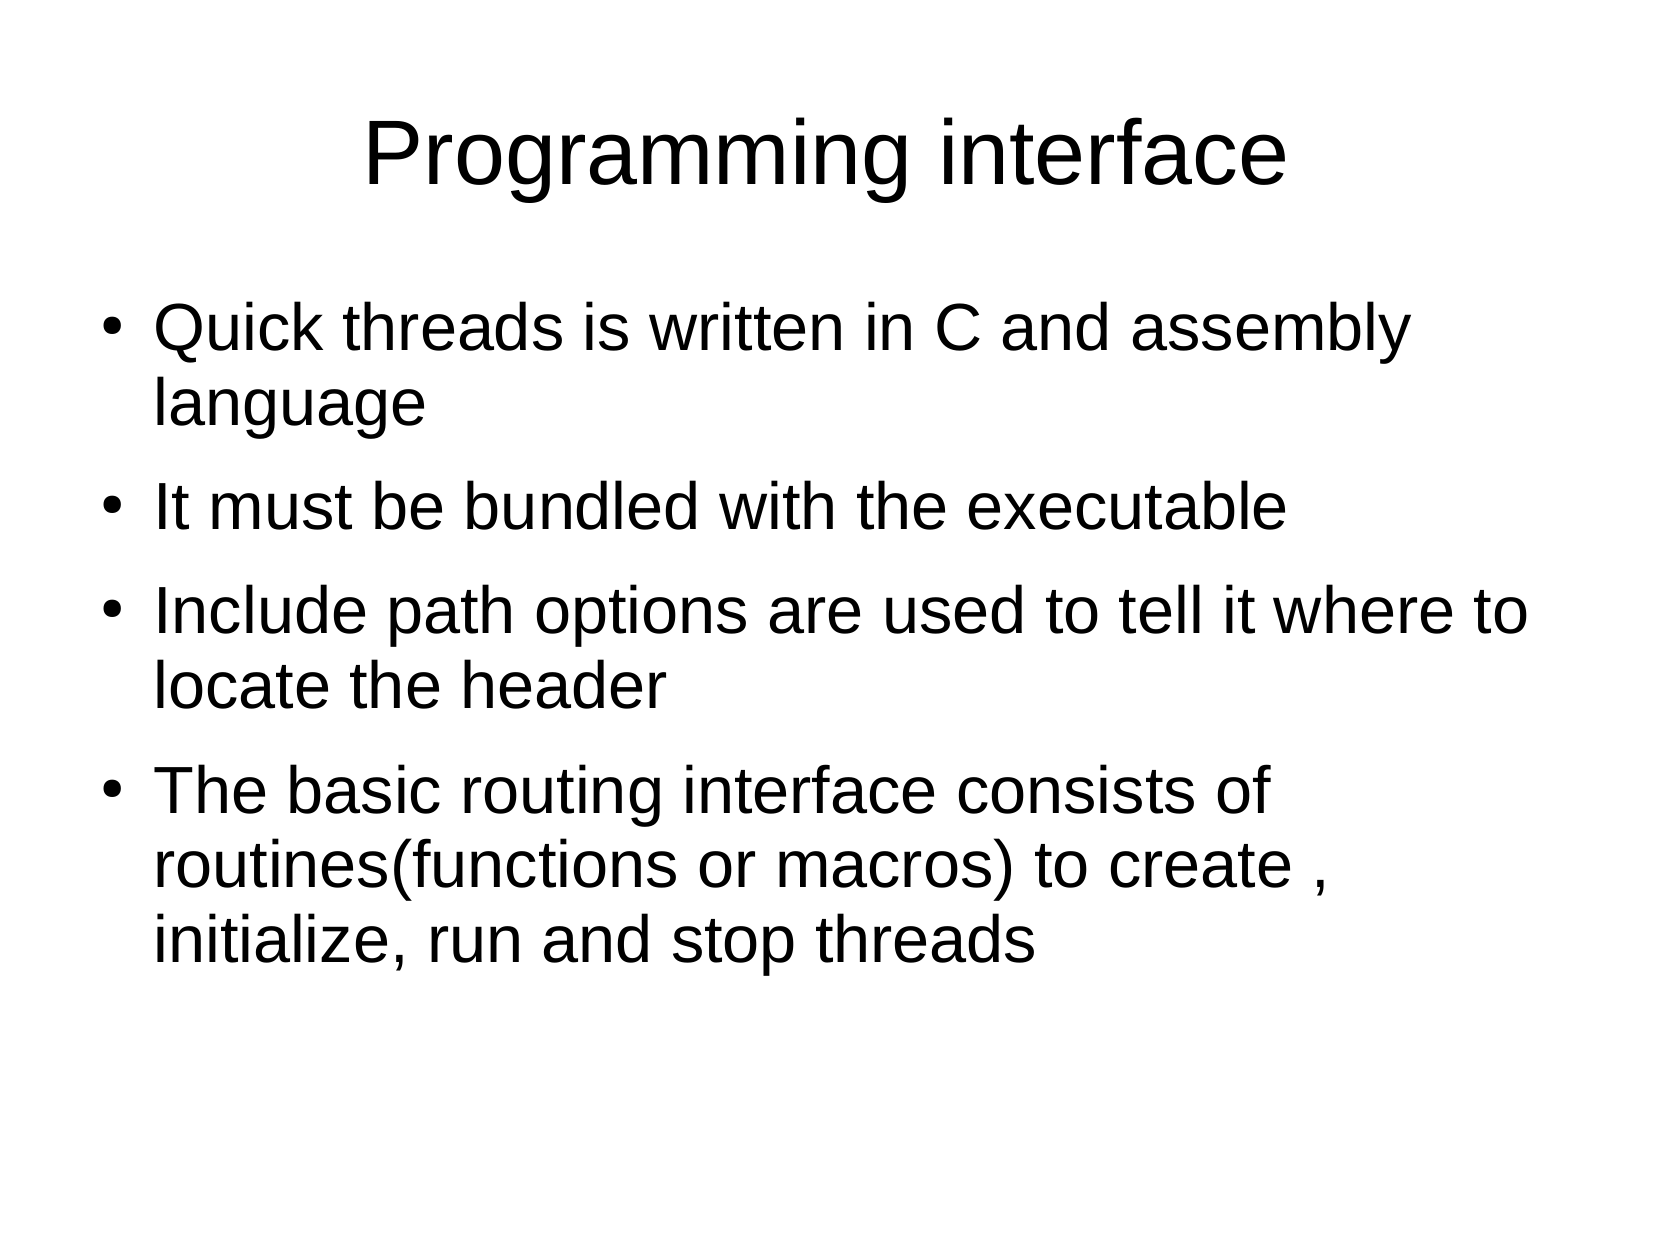

# Programming interface
Quick threads is written in C and assembly language
It must be bundled with the executable
Include path options are used to tell it where to locate the header
The basic routing interface consists of routines(functions or macros) to create , initialize, run and stop threads